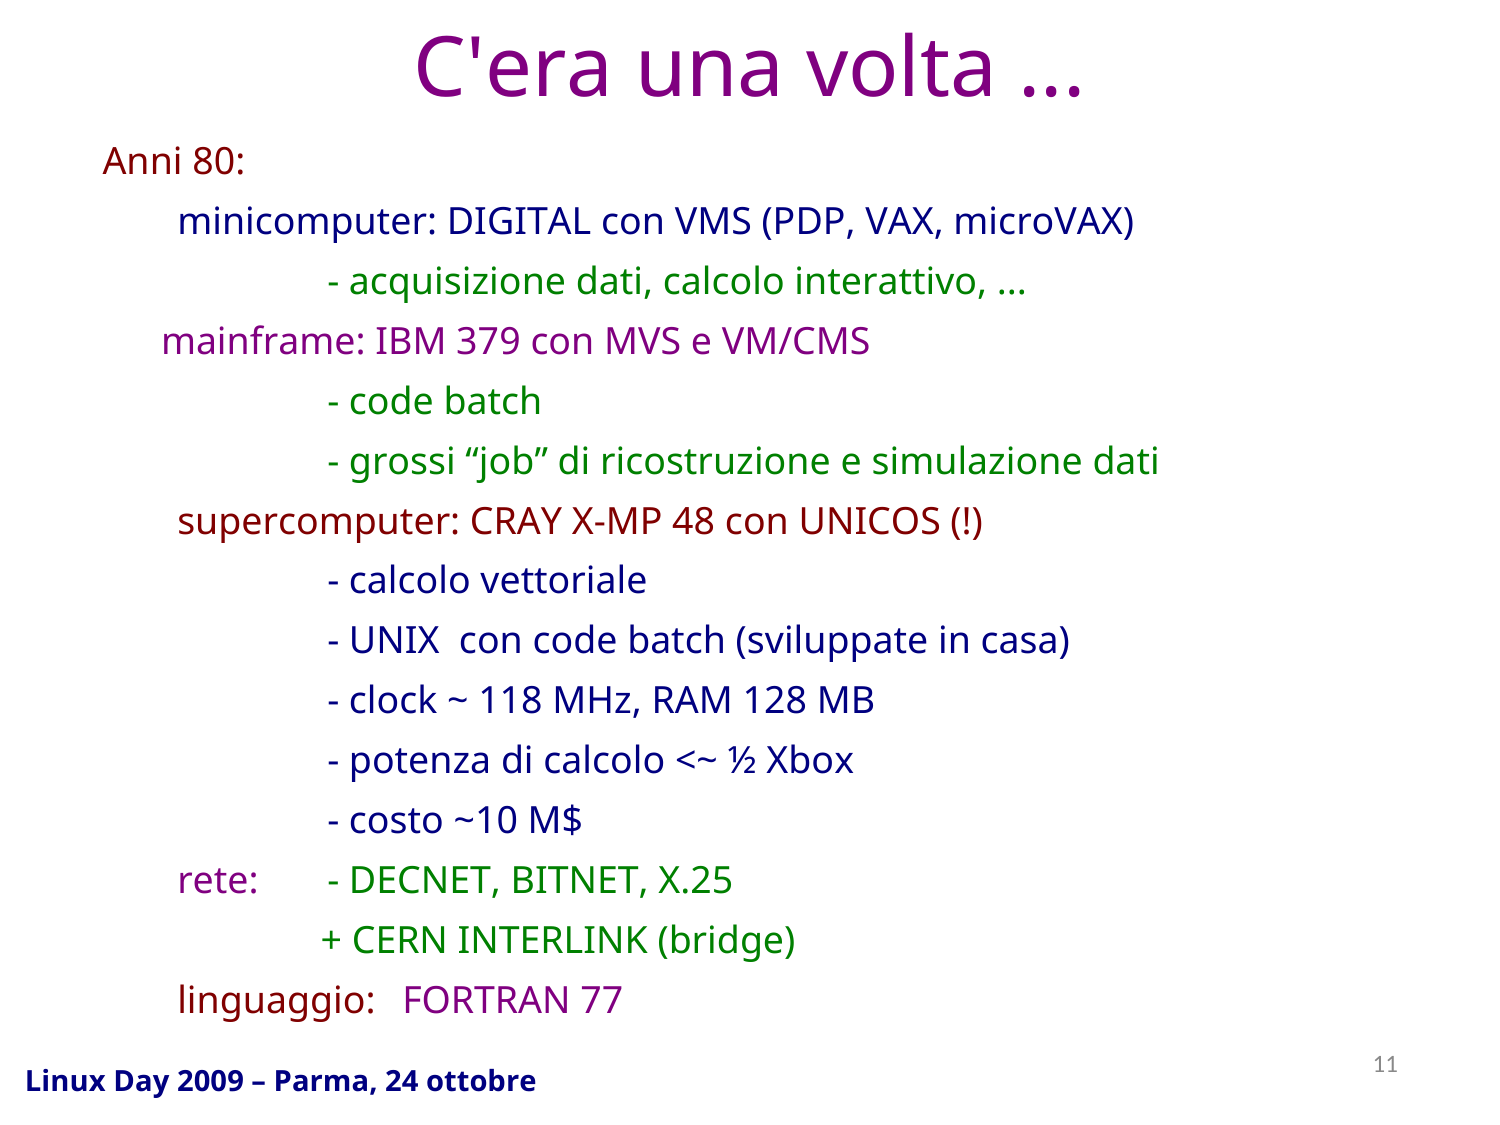

C'era una volta ...
# Anni 80:
	minicomputer: DIGITAL con VMS (PDP, VAX, microVAX)‏
			- acquisizione dati, calcolo interattivo, ...
 mainframe: IBM 379 con MVS e VM/CMS
			- code batch
			- grossi “job” di ricostruzione e simulazione dati
	supercomputer: CRAY X-MP 48 con UNICOS (!)‏
			- calcolo vettoriale
			- UNIX con code batch (sviluppate in casa)‏
			- clock ~ 118 MHz, RAM 128 MB
			- potenza di calcolo <~ ½ Xbox
			- costo ~10 M$
	rete:	- DECNET, BITNET, X.25
 		 + CERN INTERLINK (bridge)‏
	linguaggio:	FORTRAN 77
11